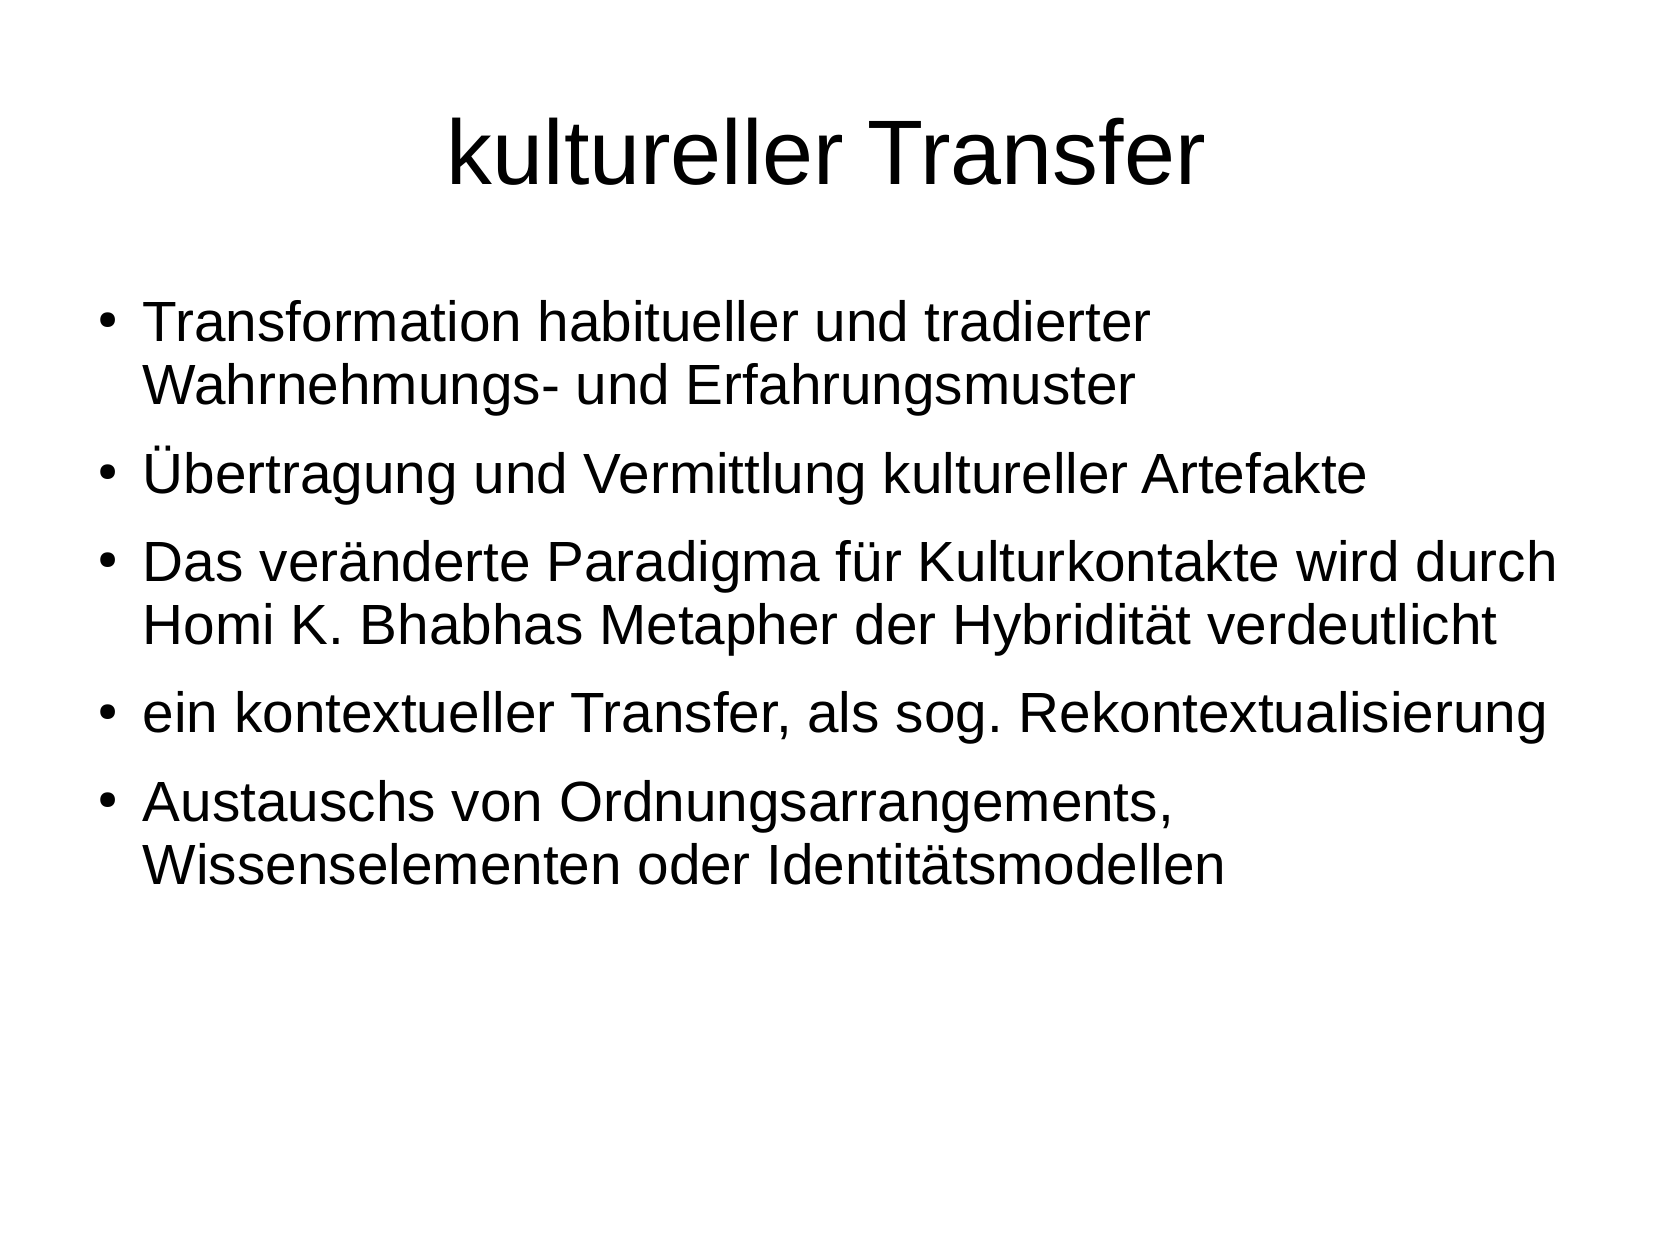

# kultureller Transfer
Transformation habitueller und tradierter Wahrnehmungs- und Erfahrungsmuster
Übertragung und Vermittlung kultureller Artefakte
Das veränderte Paradigma für Kulturkontakte wird durch Homi K. Bhabhas Metapher der Hybridität verdeutlicht
ein kontextueller Transfer, als sog. Rekontextualisierung
Austauschs von Ordnungsarrangements, Wissenselementen oder Identitätsmodellen